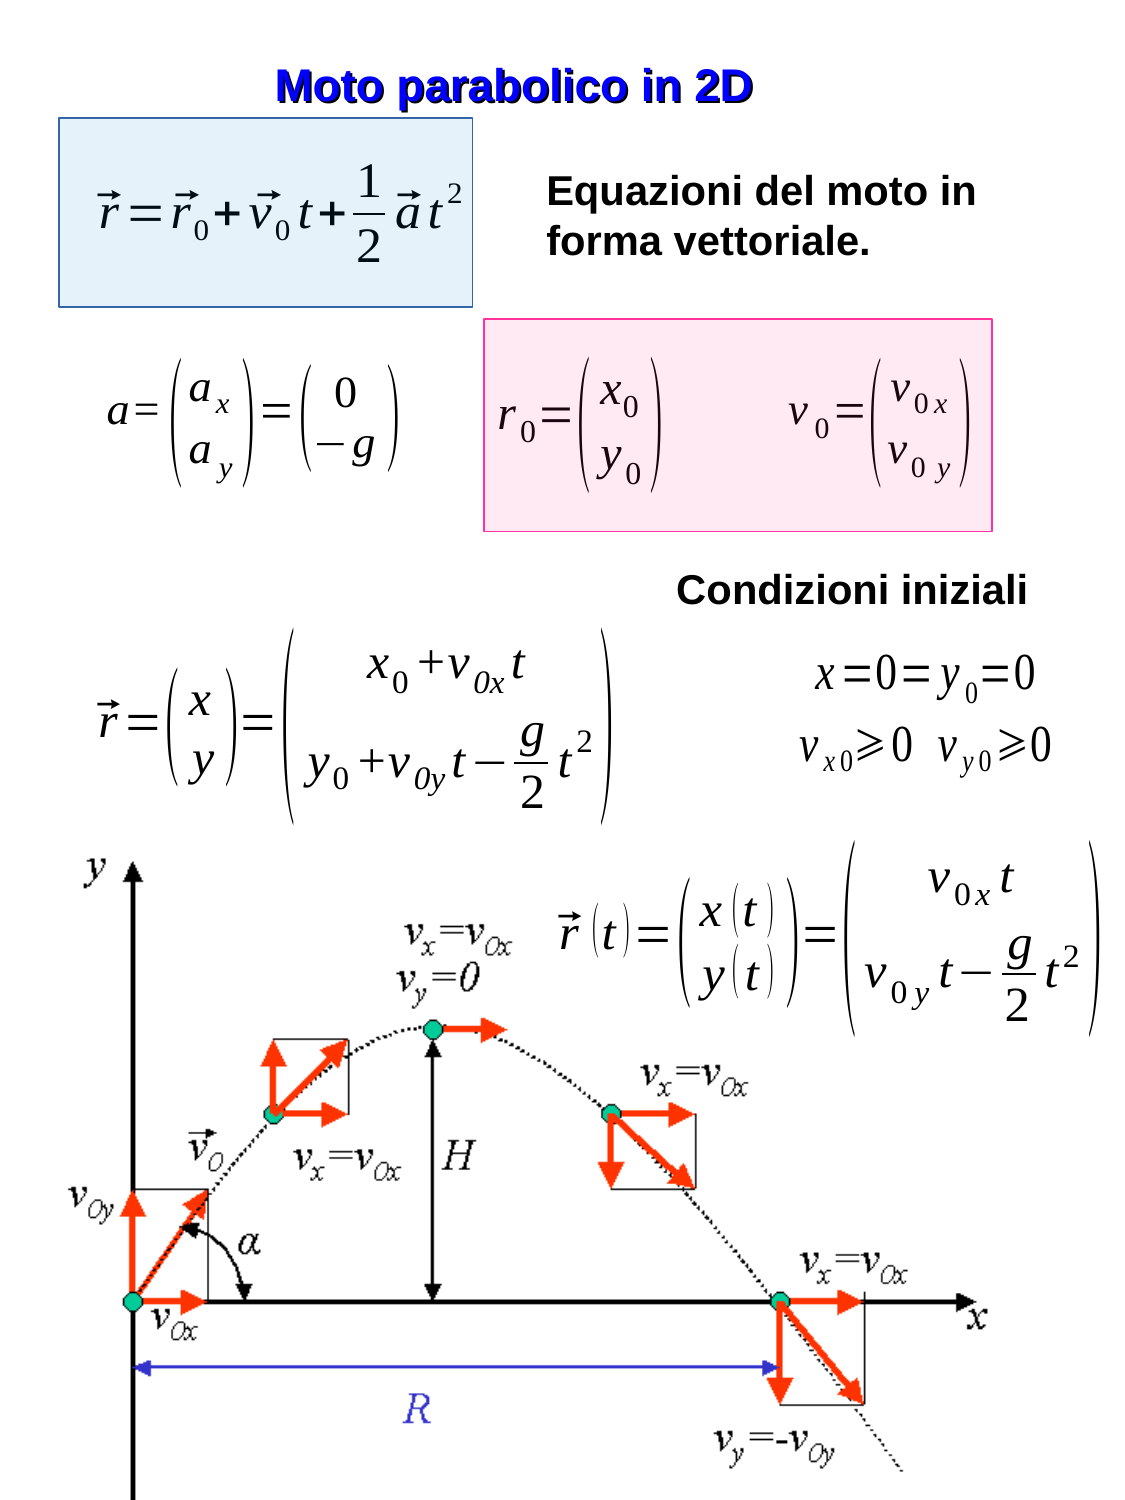

Moto parabolico in 2D
Equazioni del moto in forma vettoriale.
Condizioni iniziali
P1 Principi della Dinamica
17